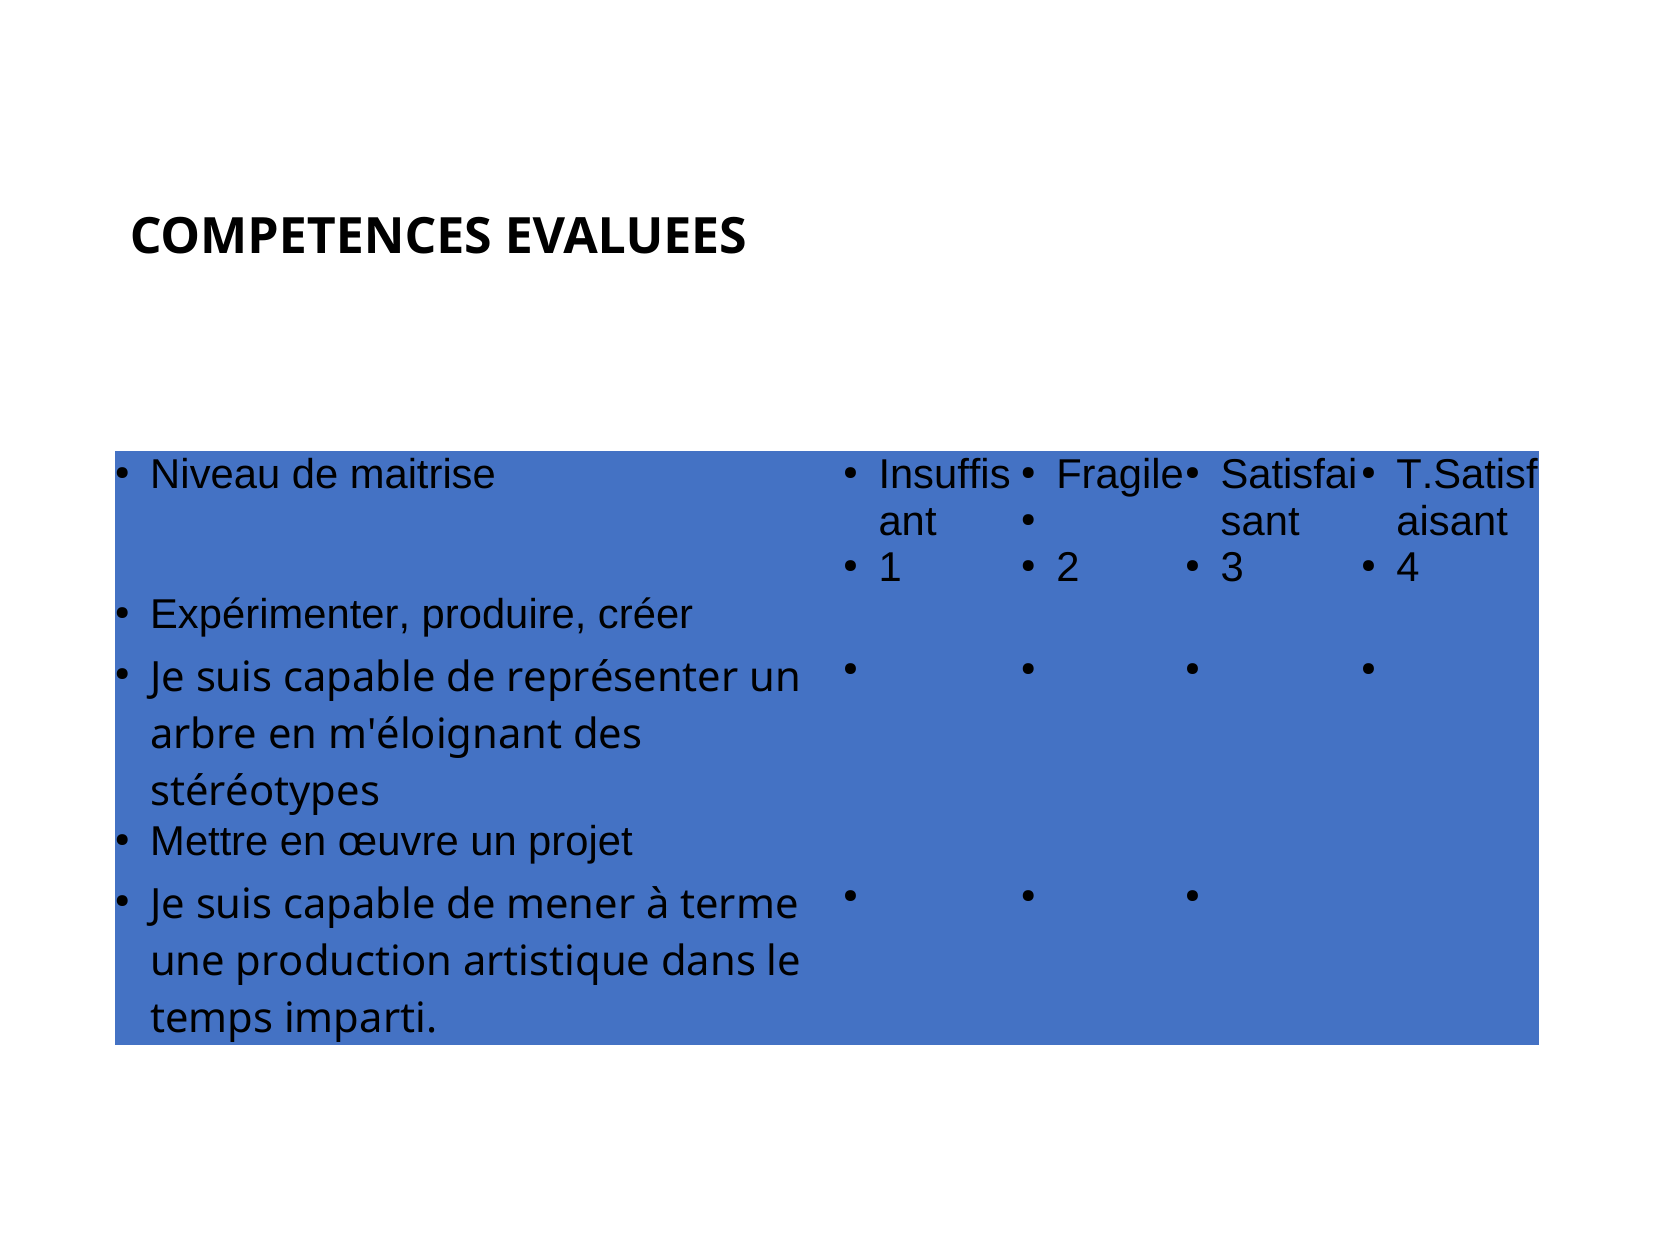

COMPETENCES EVALUEES
:
| Niveau de maitrise | Insuffisant 1 | Fragile 2 | Satisfaisant 3 | T.Satisfaisant 4 |
| --- | --- | --- | --- | --- |
| Expérimenter, produire, créer | | | | |
| Je suis capable de représenter un arbre en m'éloignant des stéréotypes | | | | |
| Mettre en œuvre un projet | | | | |
| Je suis capable de mener à terme une production artistique dans le temps imparti. | | | | |